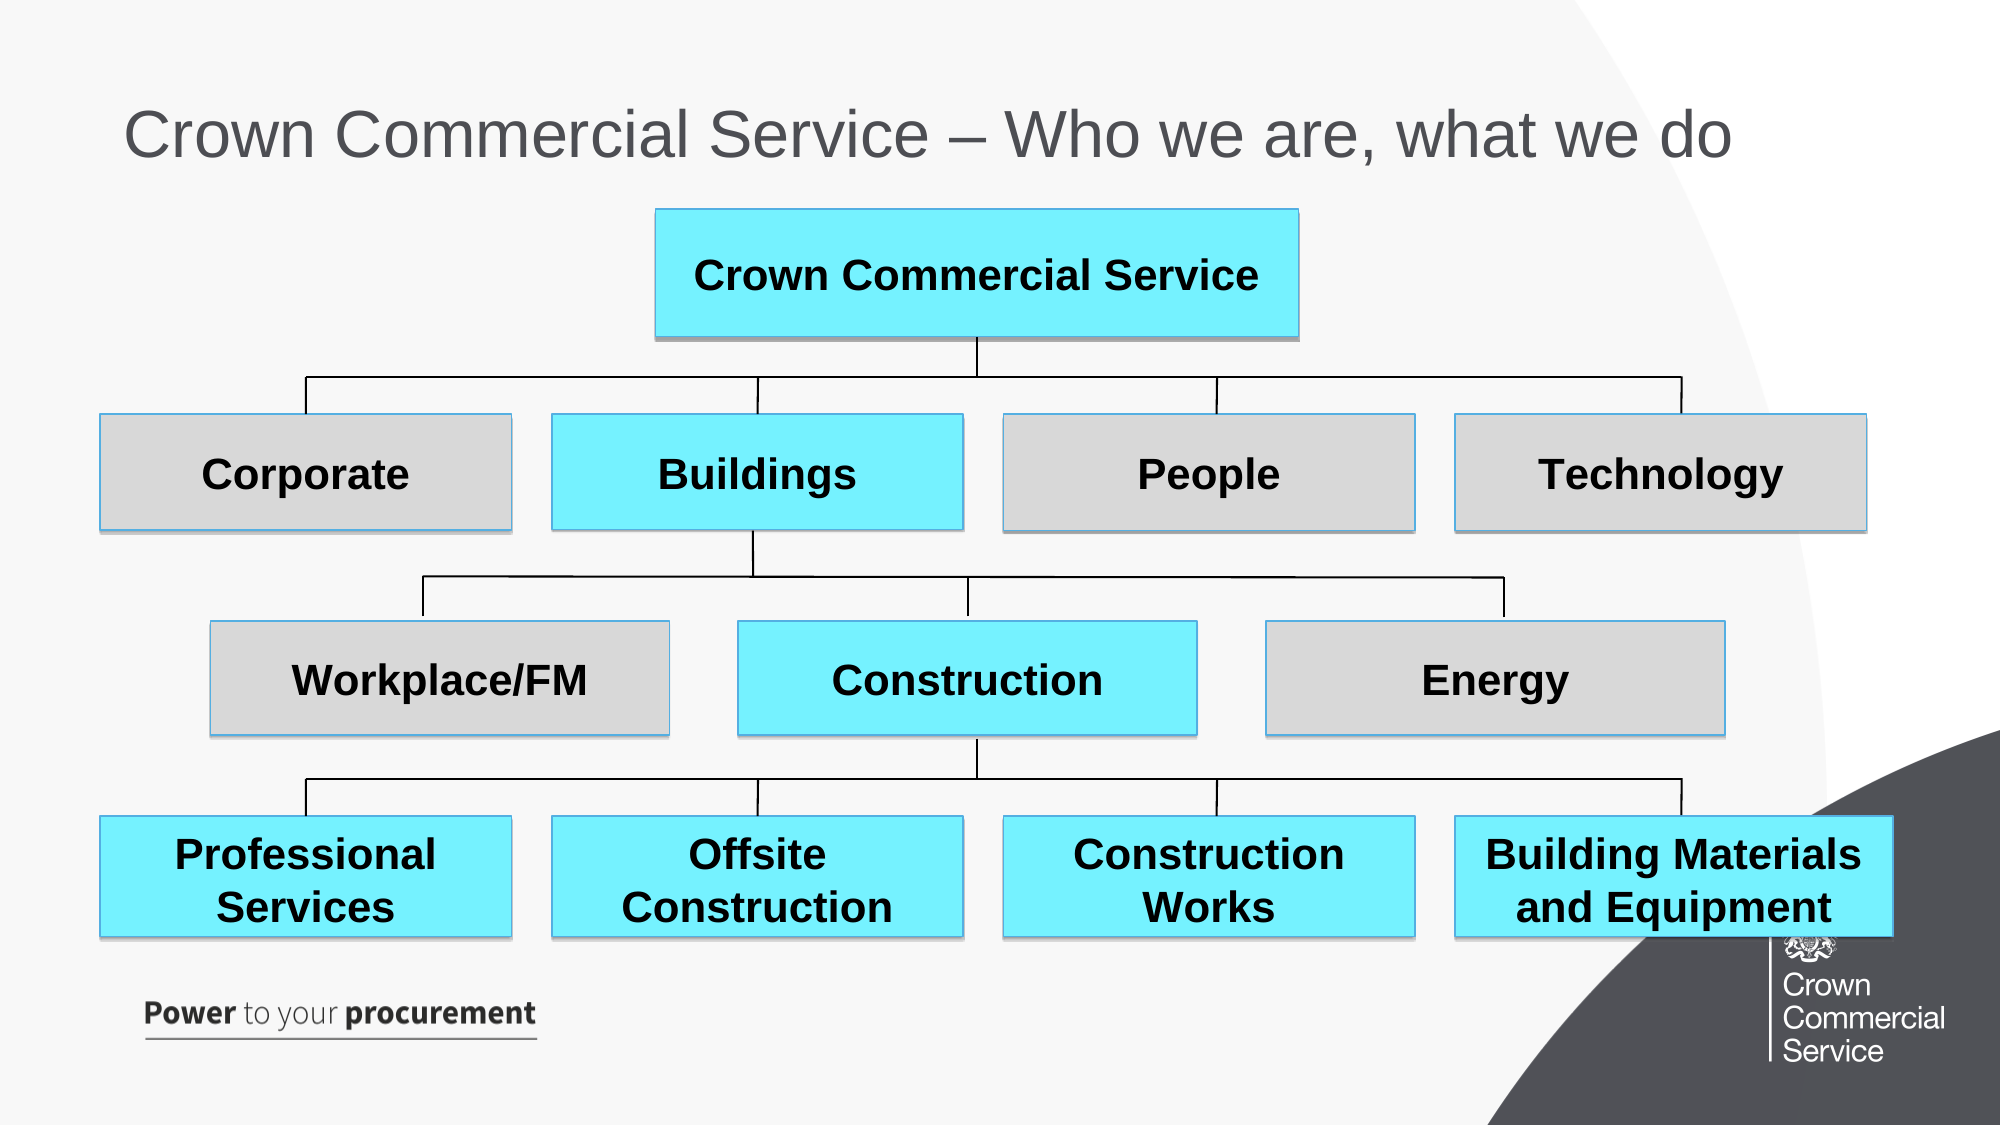

Crown Commercial Service – Who we are, what we do
Crown Commercial Service
Corporate
Buildings
People
Technology
Workplace/FM
Construction
Energy
Professional Services
Offsite Construction
Construction Works
Building Materials and Equipment